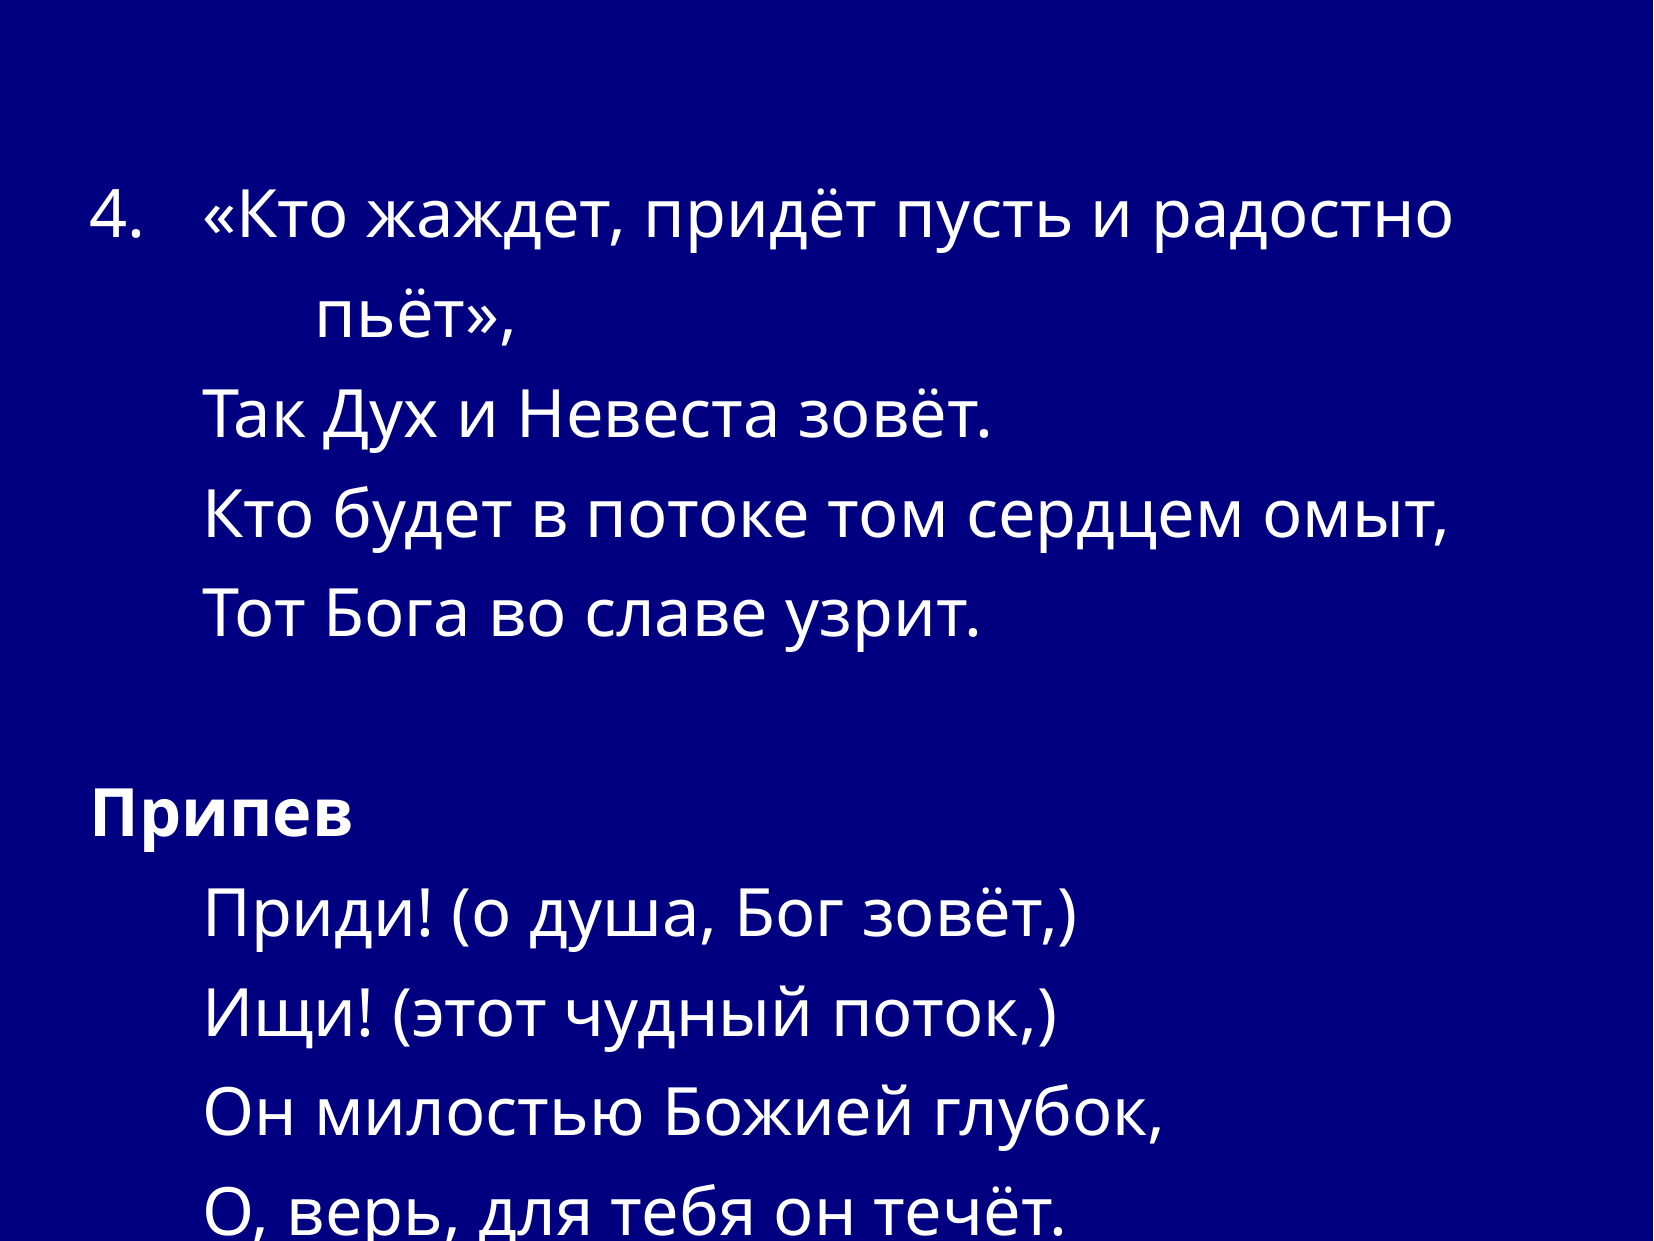

4.	«Кто жаждет, придёт пусть и радостно
		пьёт»,
	Так Дух и Невеста зовёт.
	Кто будет в потоке том сердцем омыт,
	Тот Бога во славе узрит.
Припев
	Приди! (о душа, Бог зовёт,)
	Ищи! (этот чудный поток,)
	Он милостью Божией глубок,
	О, верь, для тебя он течёт.